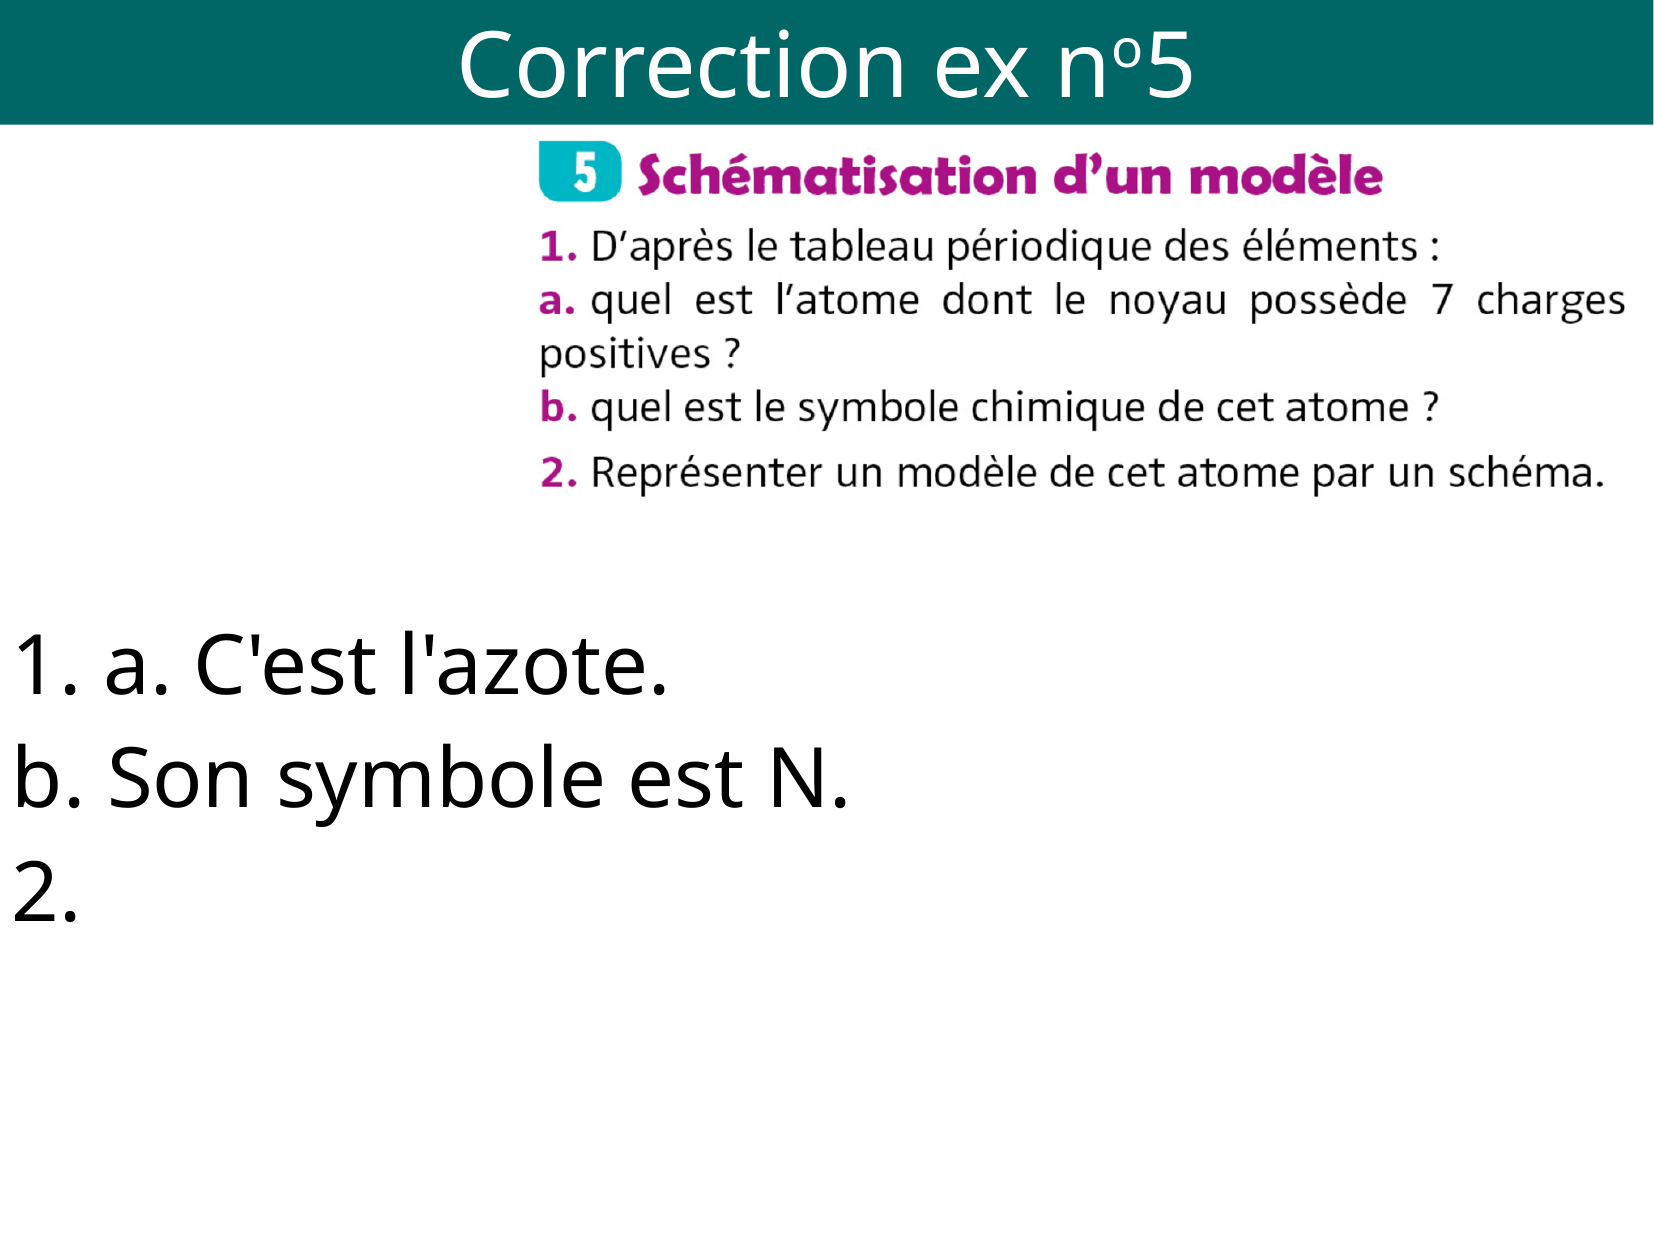

# Correction ex no5
1. a. C'est l'azote.
b. Son symbole est N.
2.